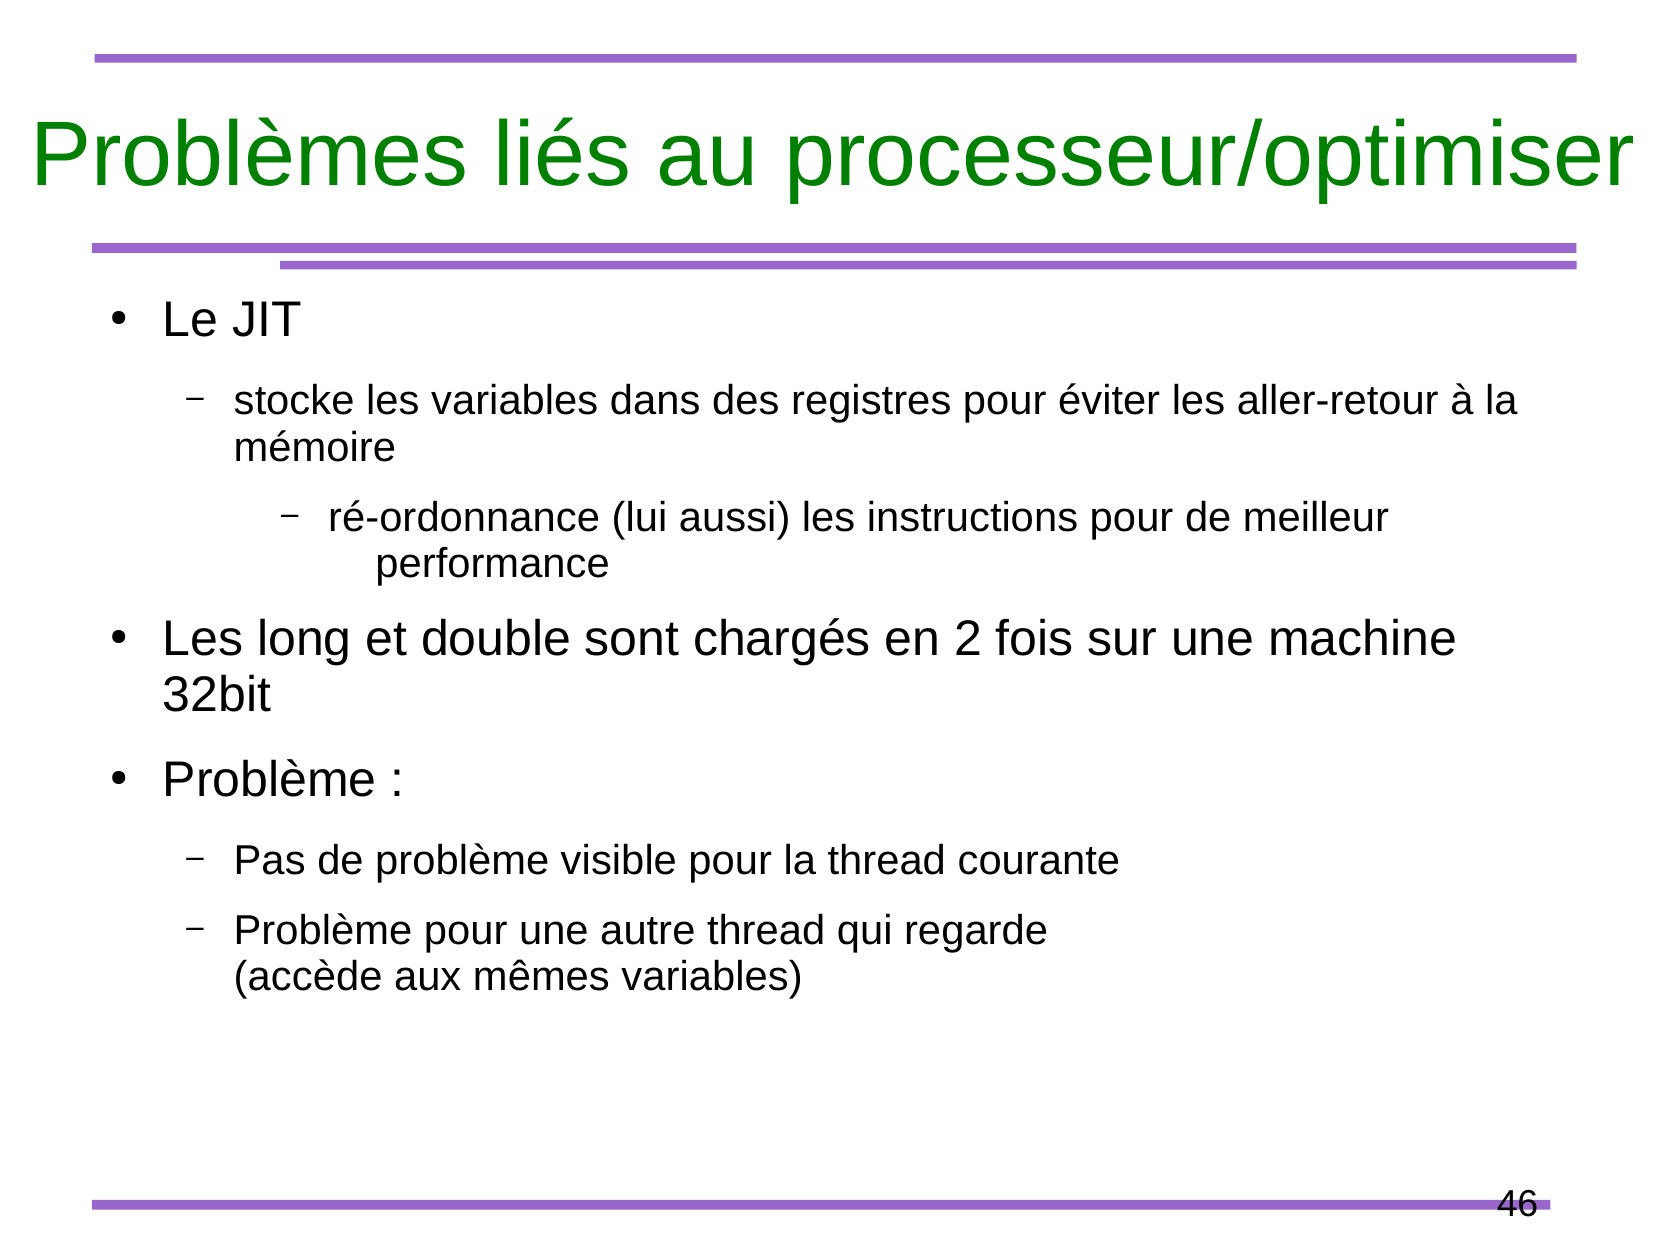

# Problèmes liés au processeur/optimiser
Le JIT
stocke les variables dans des registres pour éviter les aller-retour à la mémoire
ré-ordonnance (lui aussi) les instructions pour de meilleur performance
Les long et double sont chargés en 2 fois sur une machine 32bit
Problème :
Pas de problème visible pour la thread courante
Problème pour une autre thread qui regarde
(accède aux mêmes variables)